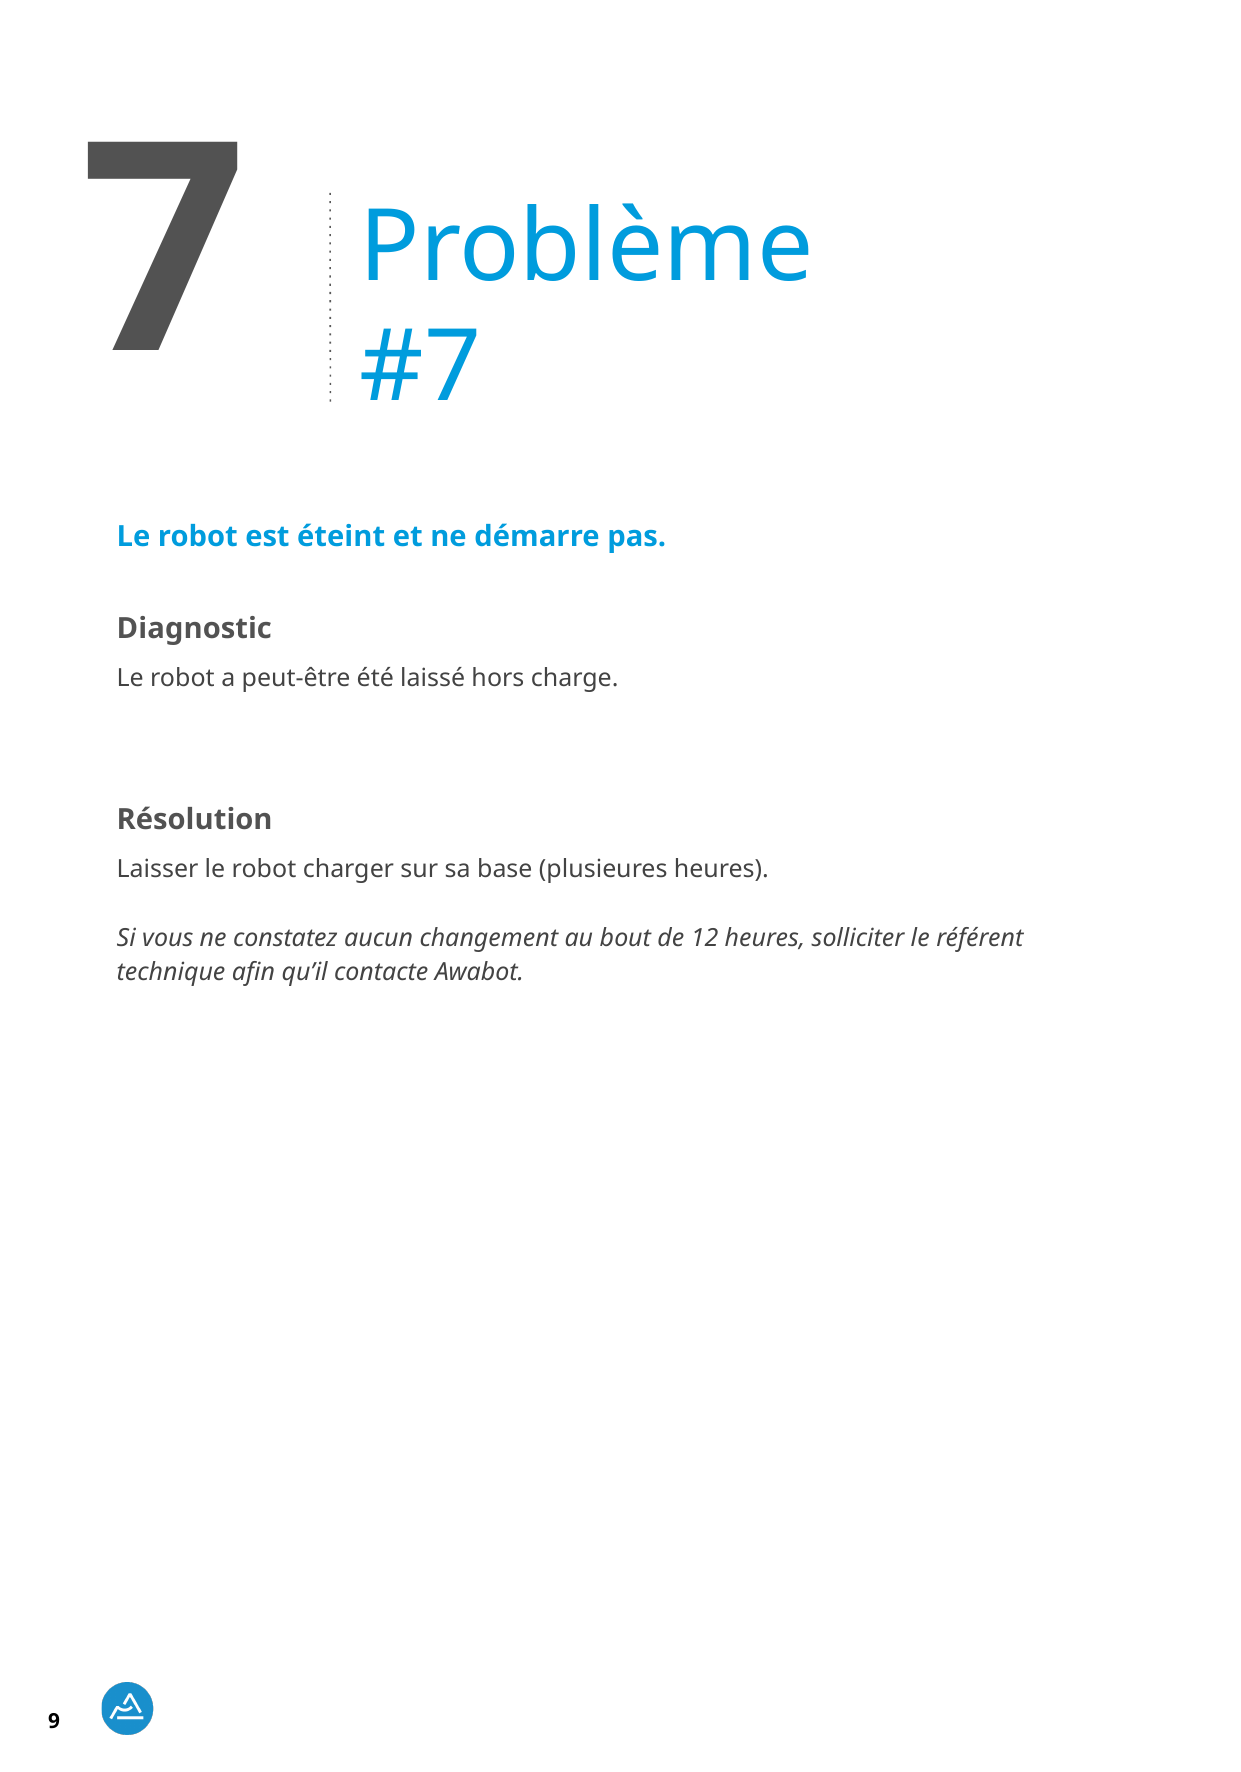

7
Problème
#7
Le robot est éteint et ne démarre pas.
Diagnostic
Le robot a peut-être été laissé hors charge.
Résolution
Laisser le robot charger sur sa base (plusieures heures).
Si vous ne constatez aucun changement au bout de 12 heures, solliciter le référent technique afin qu’il contacte Awabot.
9